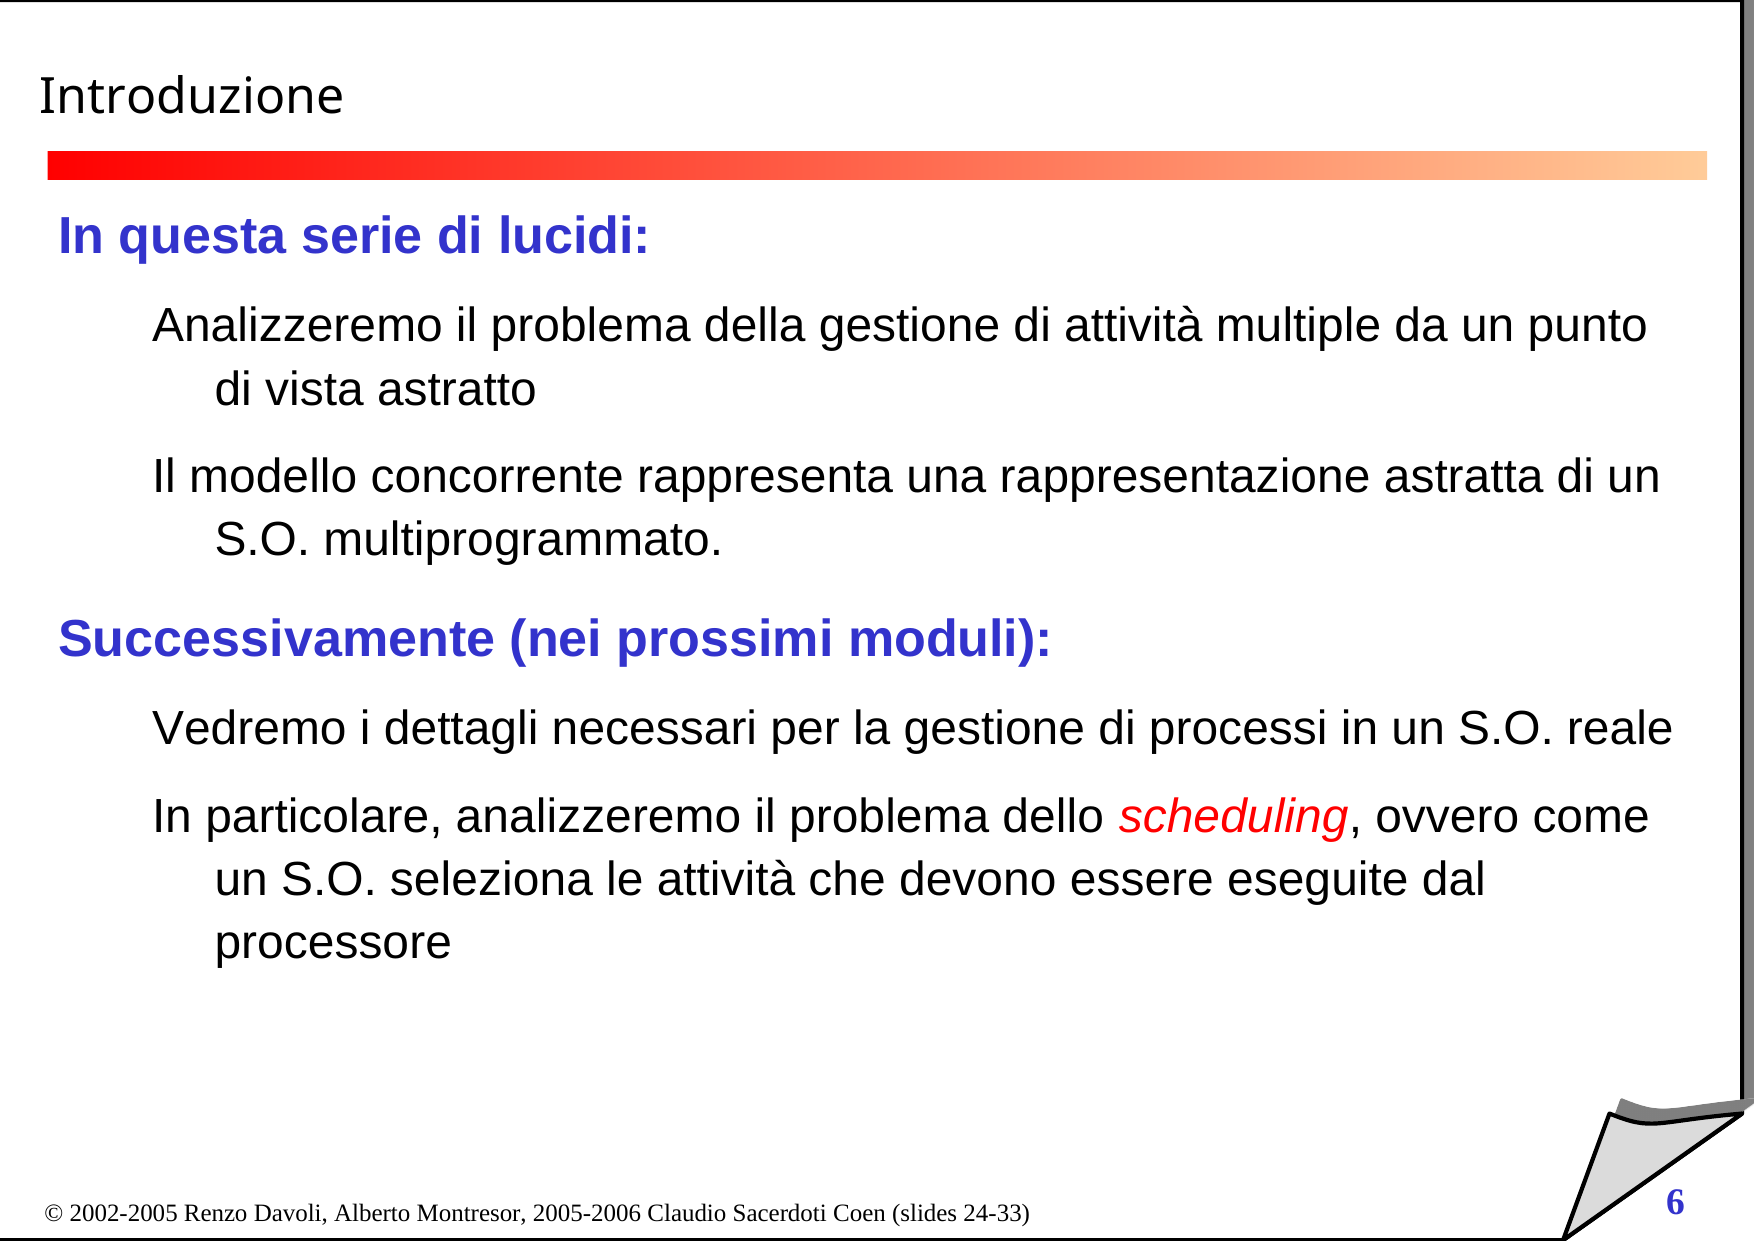

# Introduzione
In questa serie di lucidi:
Analizzeremo il problema della gestione di attività multiple da un punto di vista astratto
Il modello concorrente rappresenta una rappresentazione astratta di un S.O. multiprogrammato.
Successivamente (nei prossimi moduli):
Vedremo i dettagli necessari per la gestione di processi in un S.O. reale
In particolare, analizzeremo il problema dello scheduling, ovvero come un S.O. seleziona le attività che devono essere eseguite dal processore